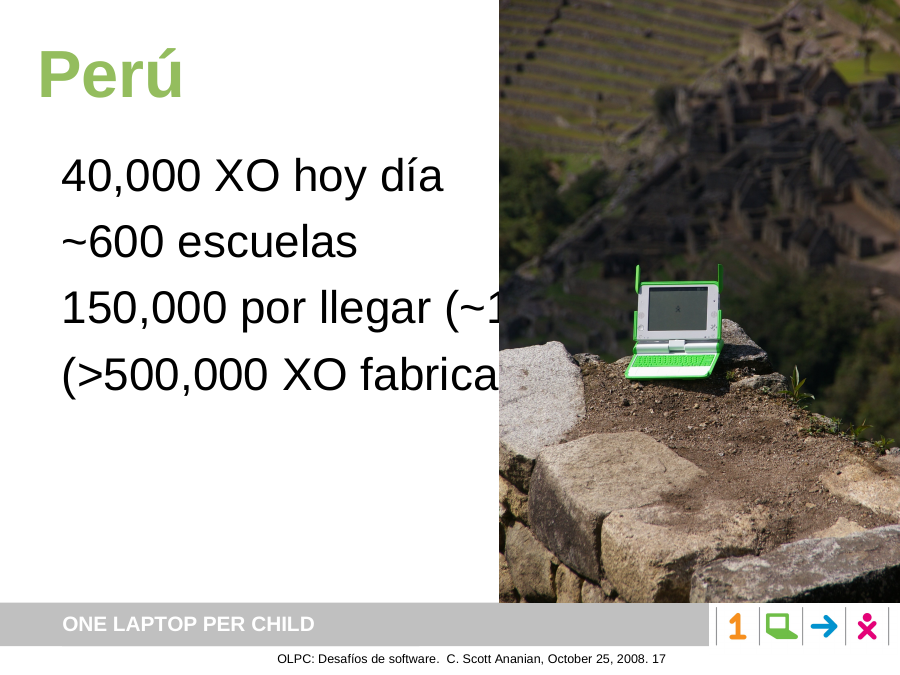

# Perú
40,000 XO hoy día
~600 escuelas
150,000 por llegar (~1,500 escuelas)
(>500,000 XO fabricado)